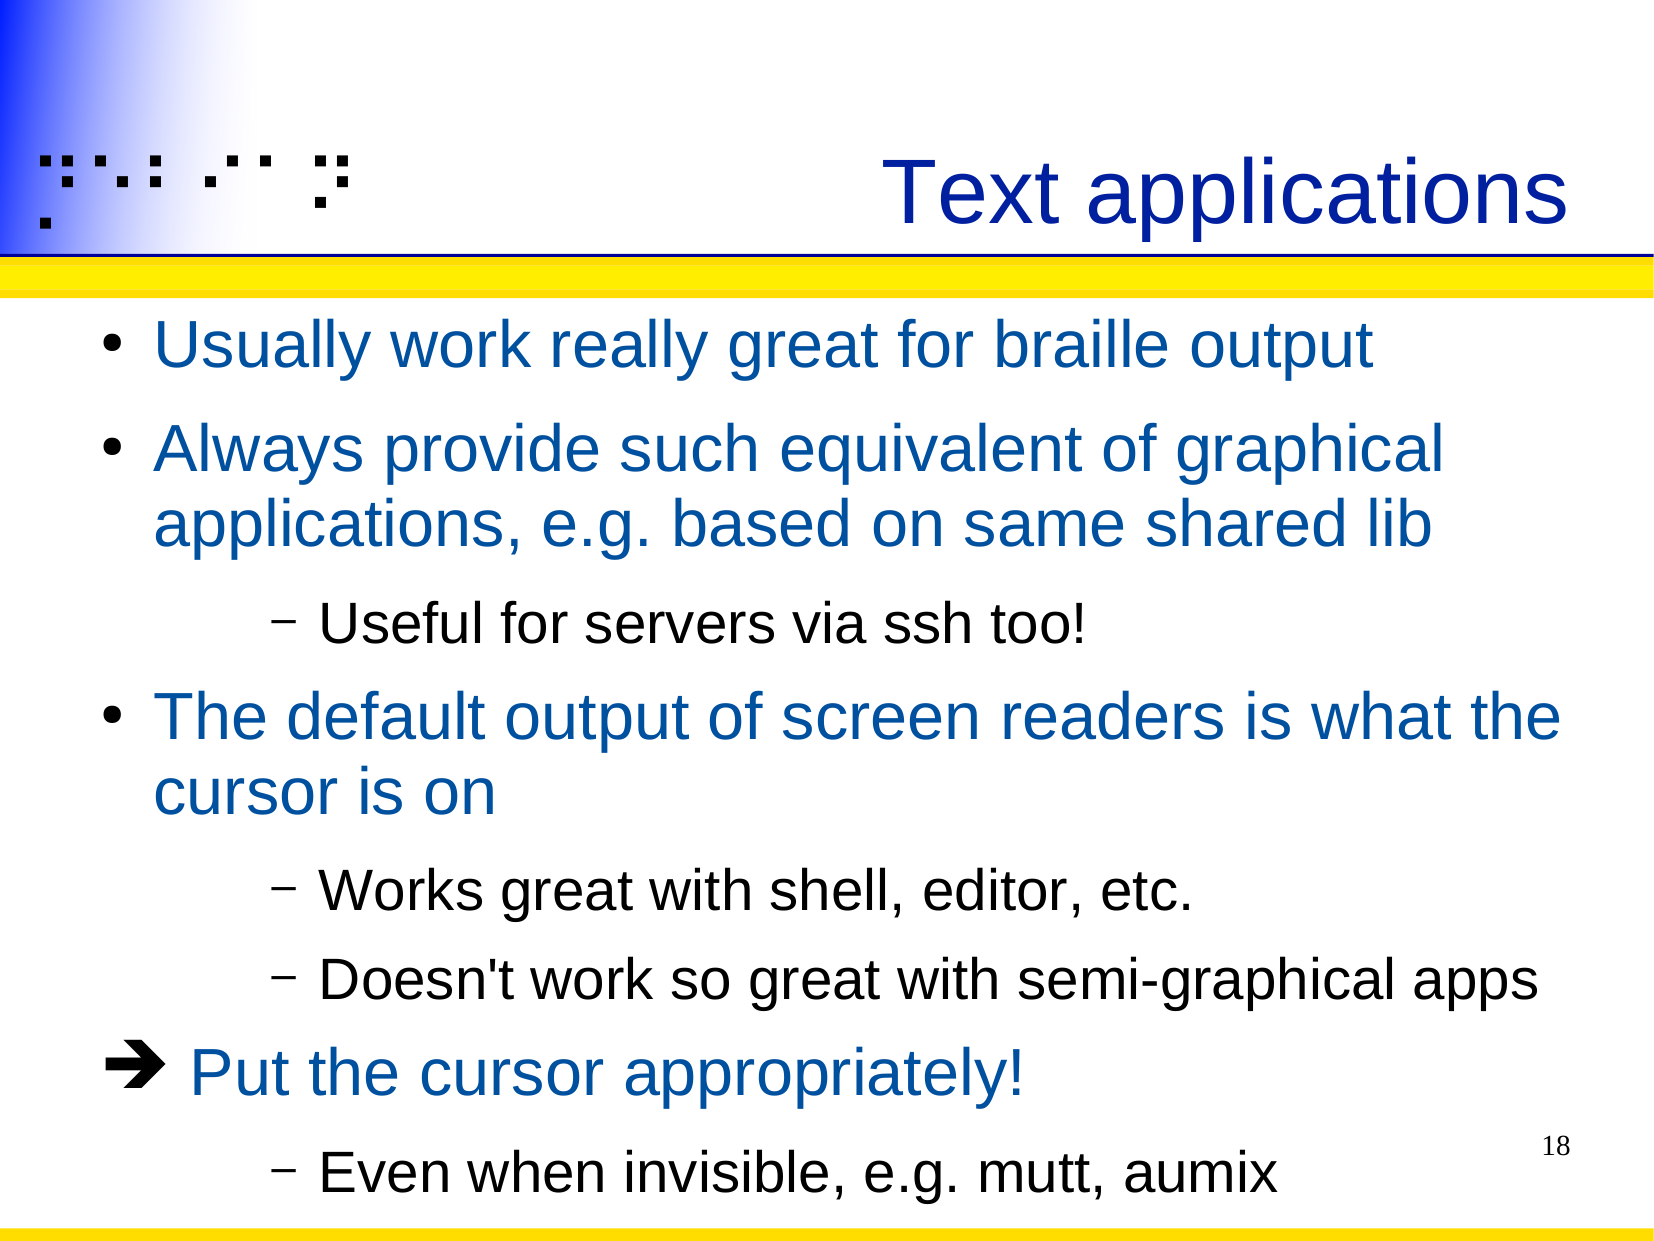

Text applications
# Usually work really great for braille output
Always provide such equivalent of graphical applications, e.g. based on same shared lib
Useful for servers via ssh too!
The default output of screen readers is what the cursor is on
Works great with shell, editor, etc.
Doesn't work so great with semi-graphical apps
 Put the cursor appropriately!
Even when invisible, e.g. mutt, aumix
18